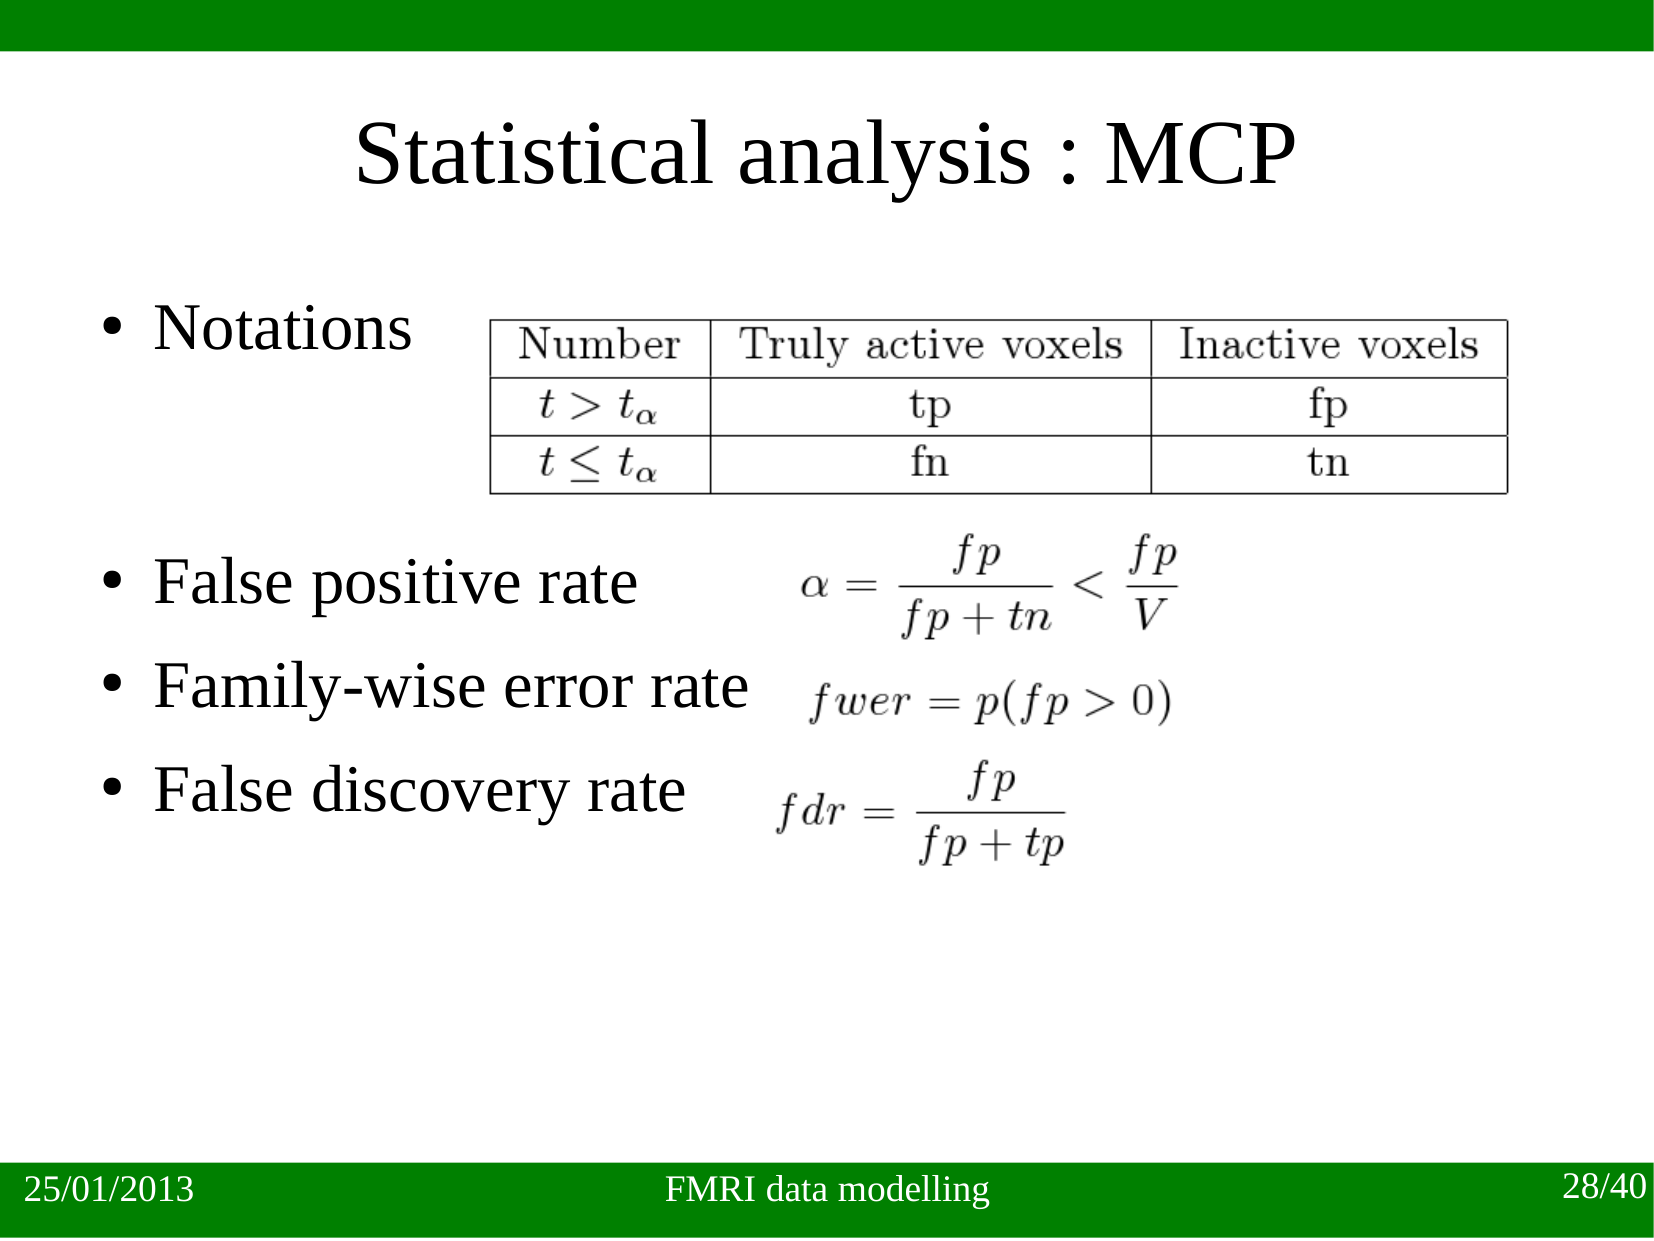

# Statistical analysis : MCP
Notations
False positive rate
Family-wise error rate
False discovery rate
28